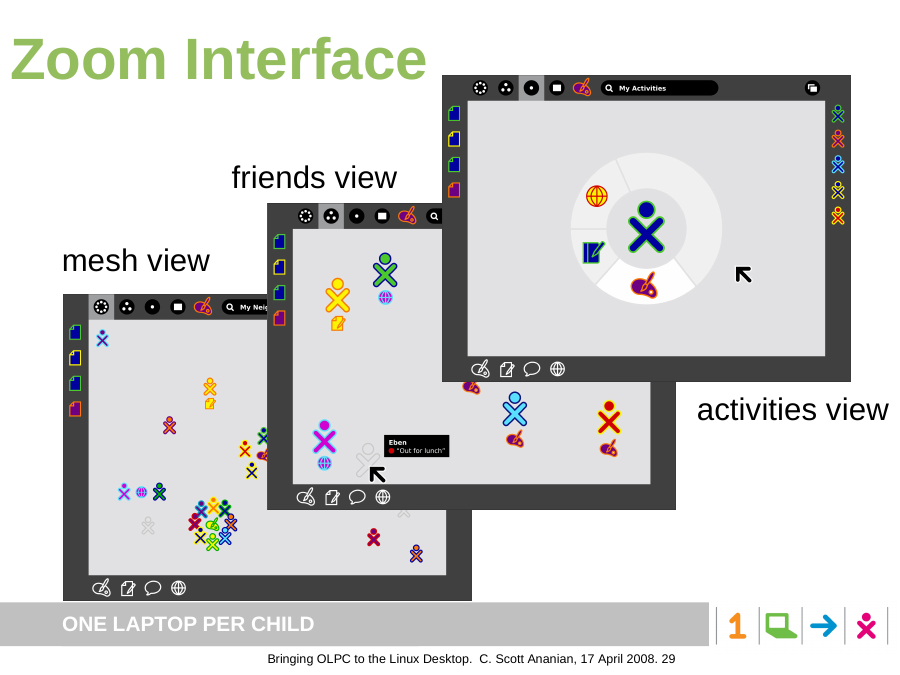

# Zoom Interface
friends view
mesh view
activities view